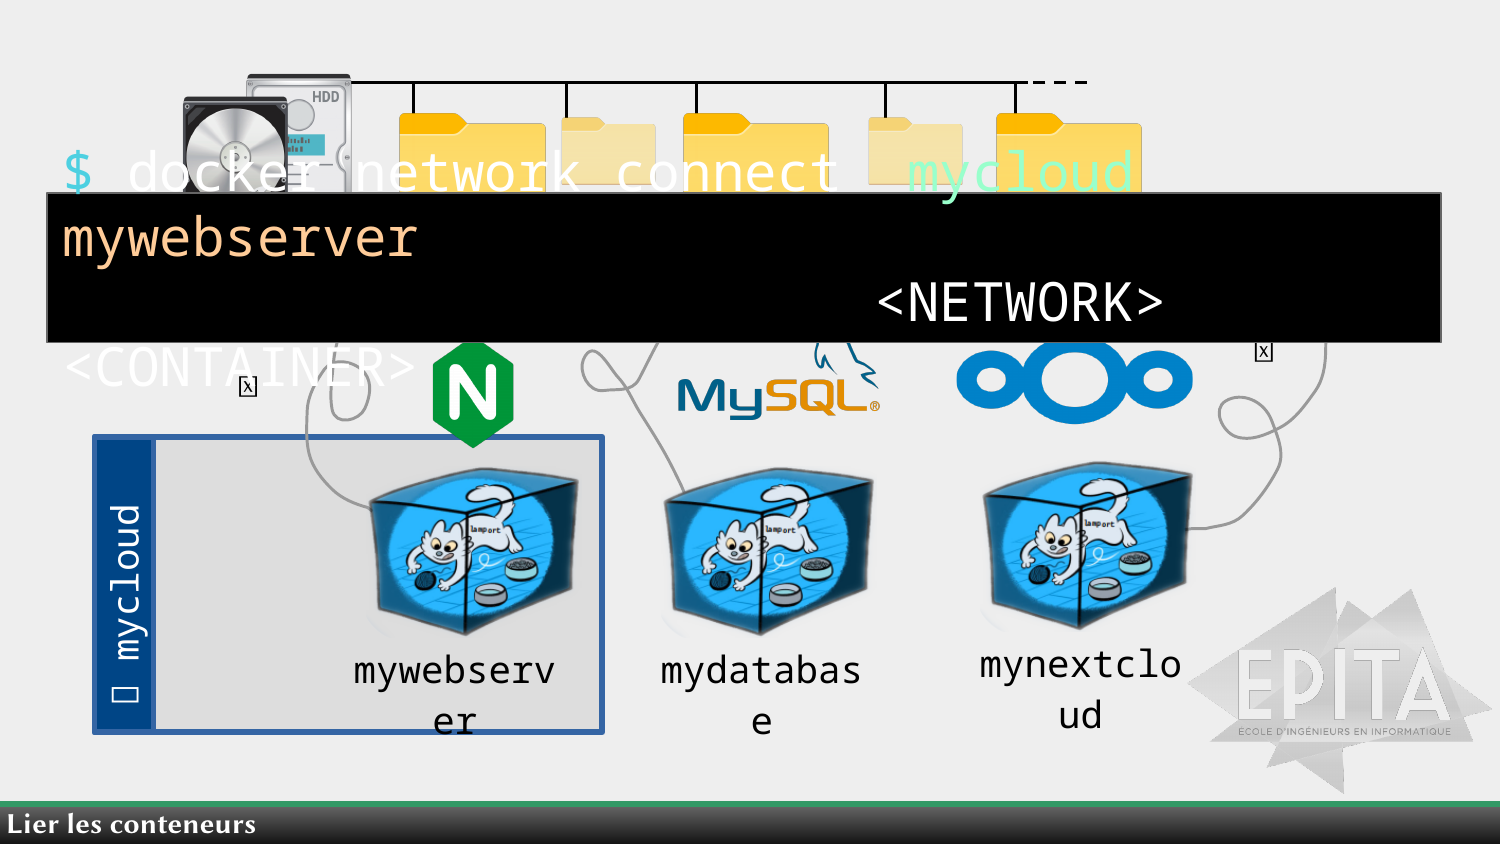

$ docker network connect mycloud mywebserver
 <NETWORK> <CONTAINER>
/var/www
/var/lib/mysql
/srv/nextcloud
✅
✅
✅
 🌐 mycloud
mynextcloud
mywebserver
mydatabase
# Lier les conteneurs